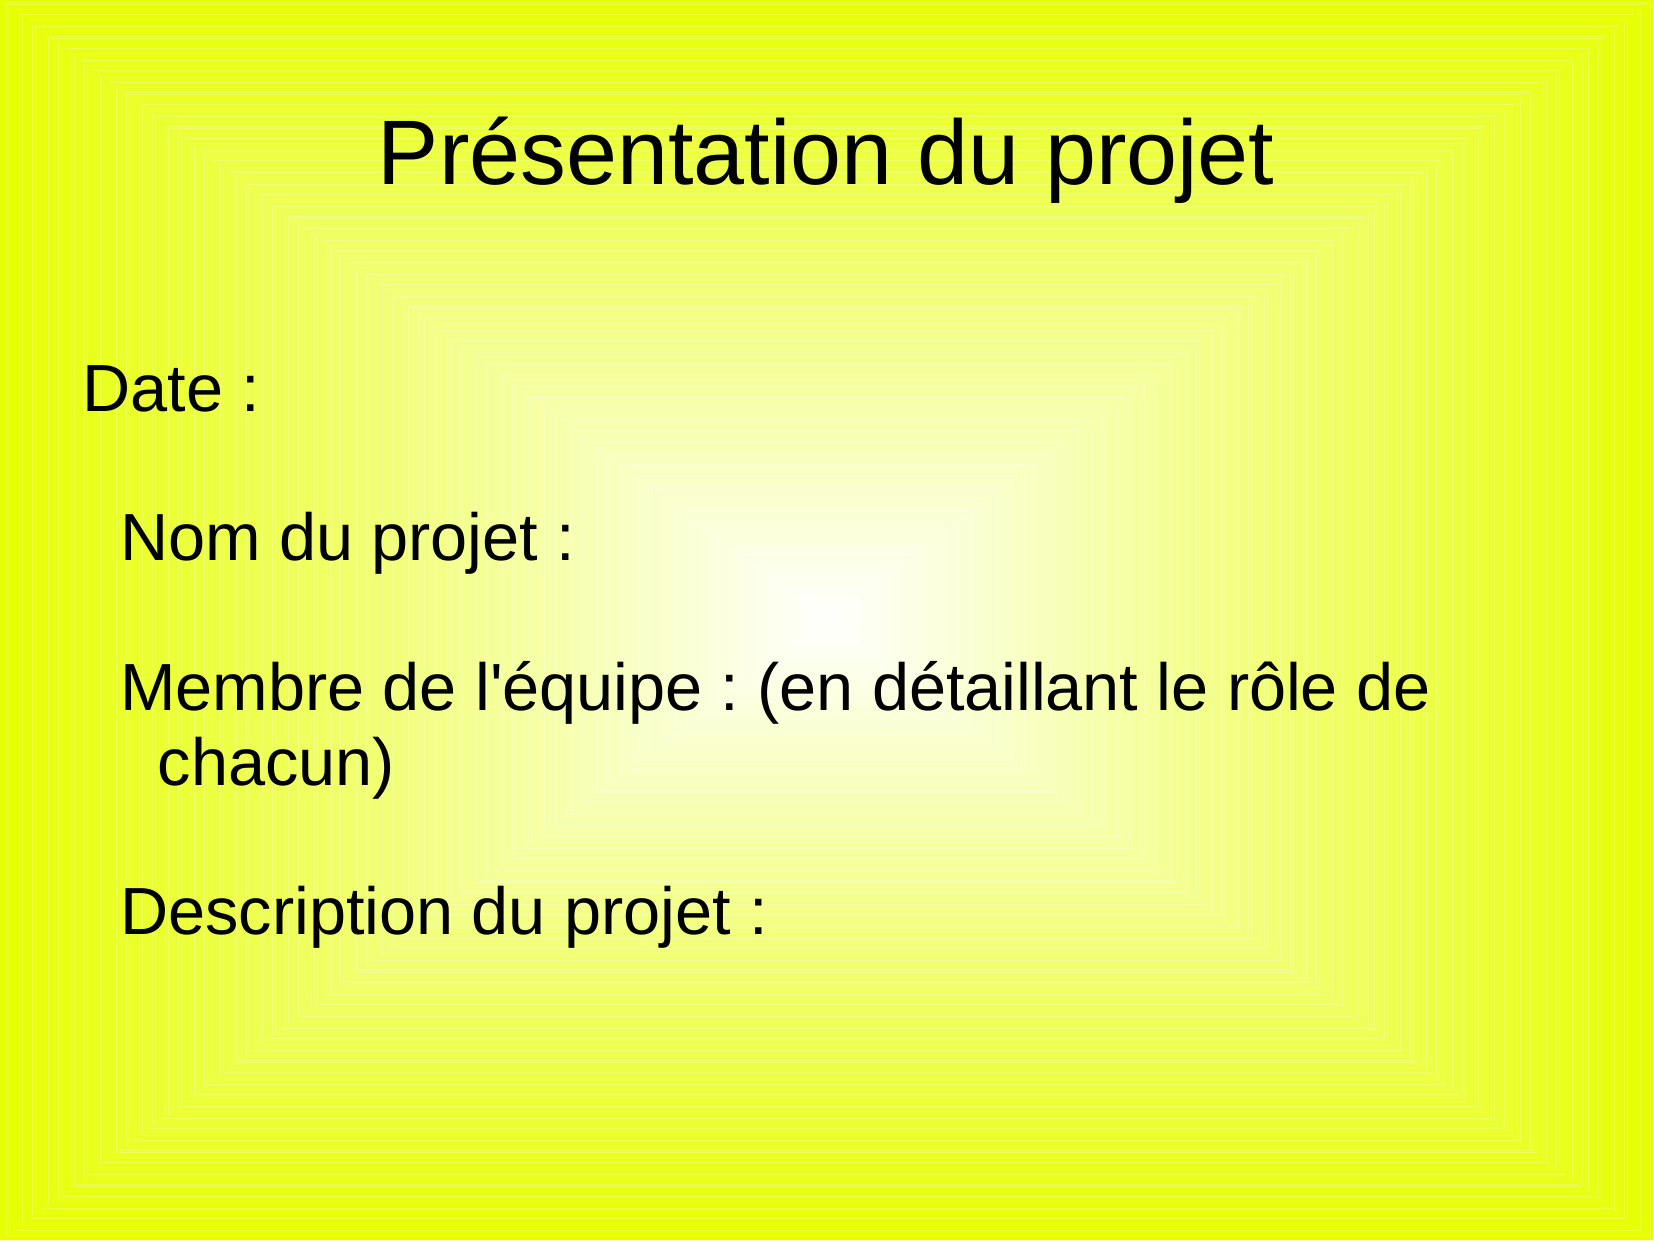

# Présentation du projet
Date :
Nom du projet :
Membre de l'équipe : (en détaillant le rôle de chacun)
Description du projet :